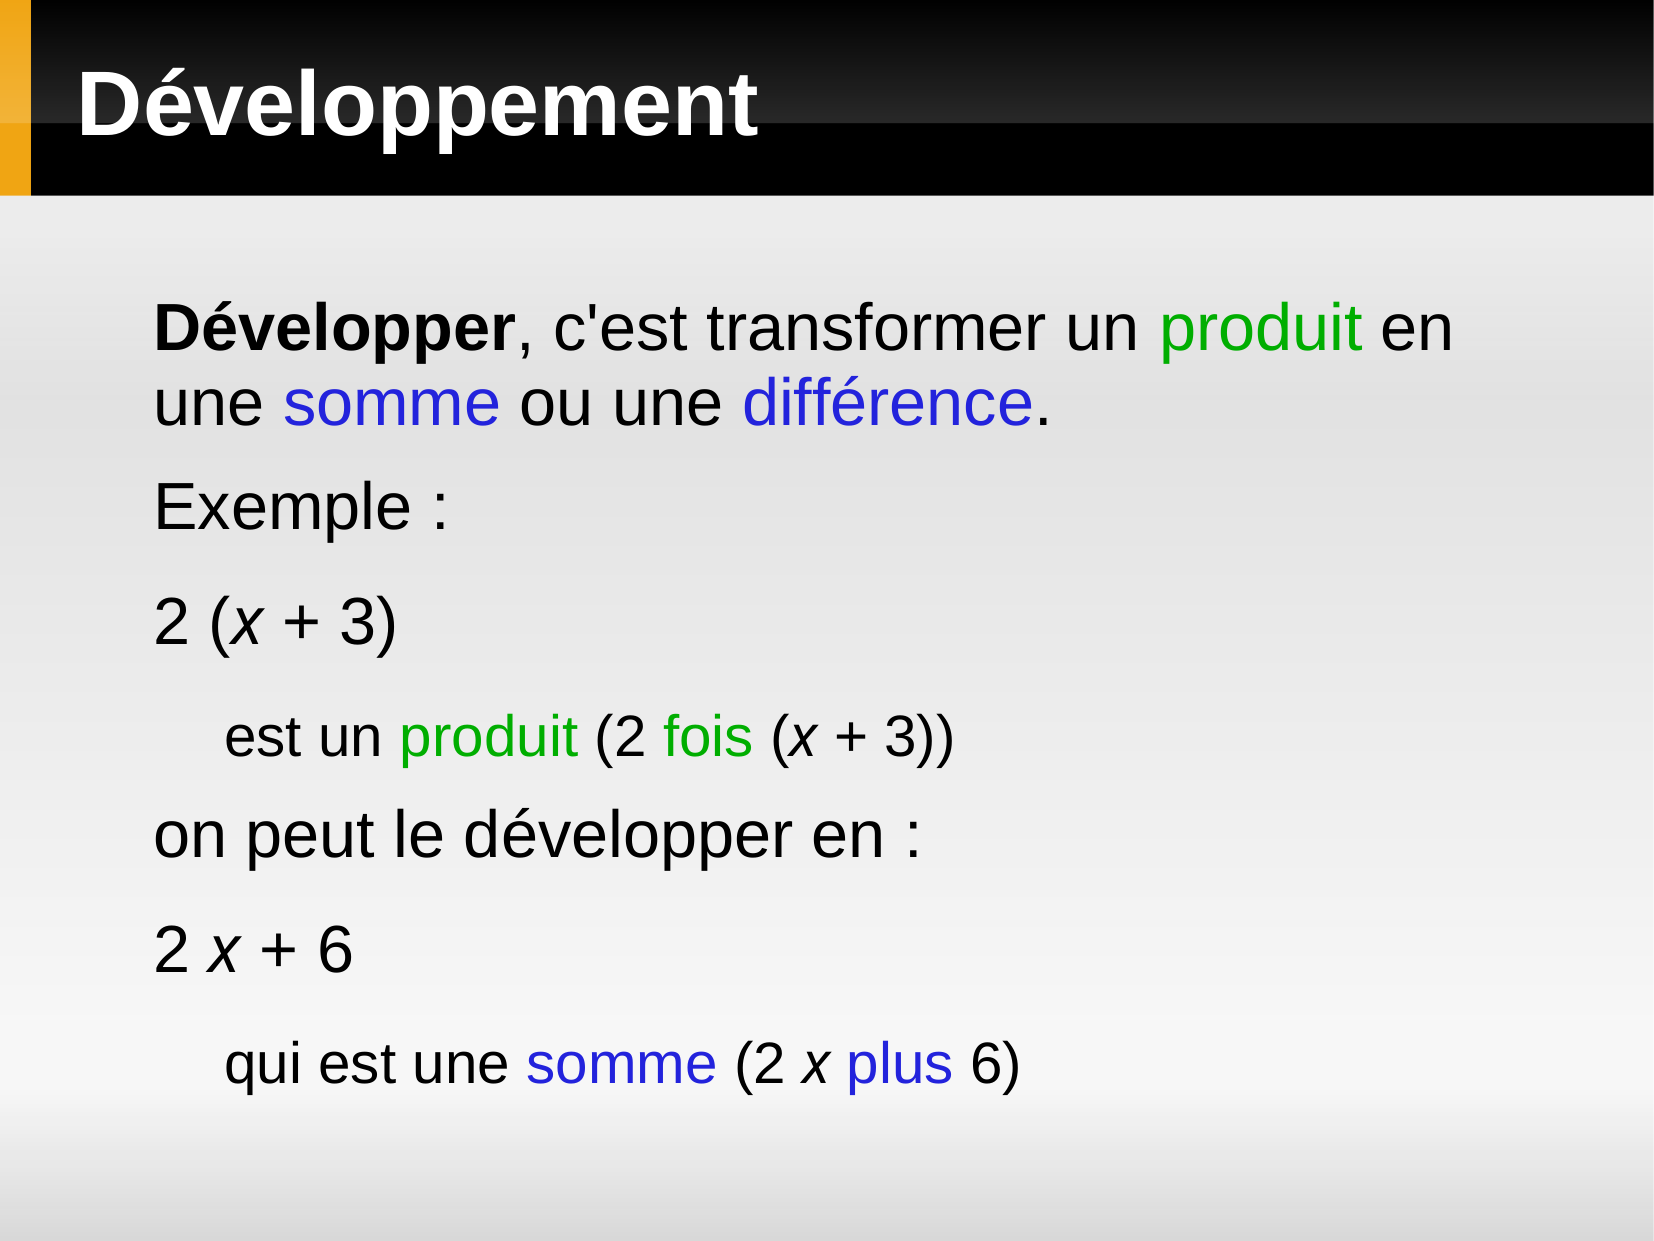

# Développement
Développer, c'est transformer un produit en une somme ou une différence.
Exemple :
2 (x + 3)
est un produit (2 fois (x + 3))
on peut le développer en :
2 x + 6
qui est une somme (2 x plus 6)